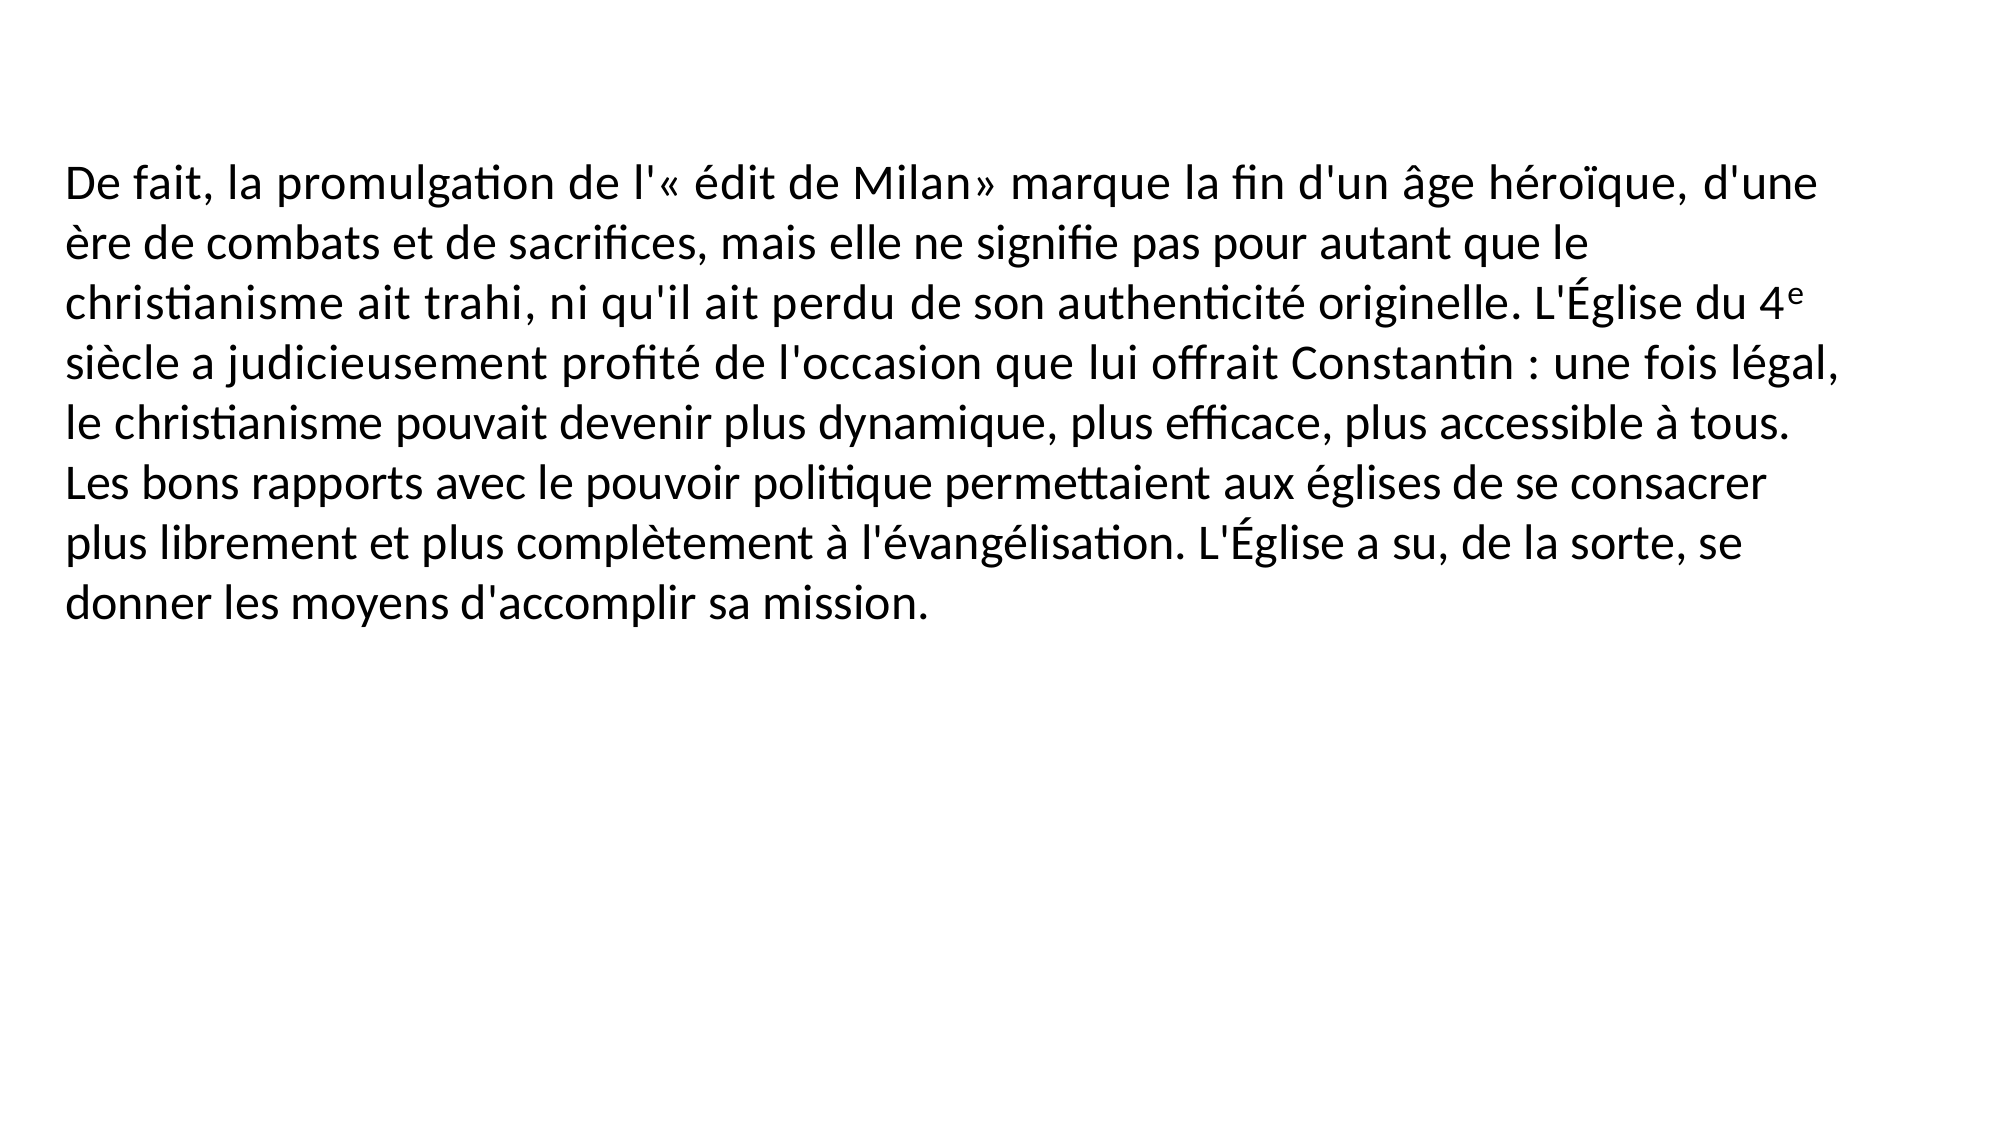

De fait, la promulgation de l'« édit de Milan» marque la fin d'un âge héroïque, d'une ère de combats et de sacrifices, mais elle ne signifie pas pour autant que le christianisme ait trahi, ni qu'il ait perdu de son authenticité originelle. L'Église du 4e siècle a judicieusement profité de l'occasion que lui offrait Constantin : une fois légal, le christianisme pouvait devenir plus dynamique, plus efficace, plus accessible à tous. Les bons rapports avec le pouvoir politique permettaient aux églises de se consacrer plus librement et plus complètement à l'évangélisation. L'Église a su, de la sorte, se donner les moyens d'accomplir sa mission.